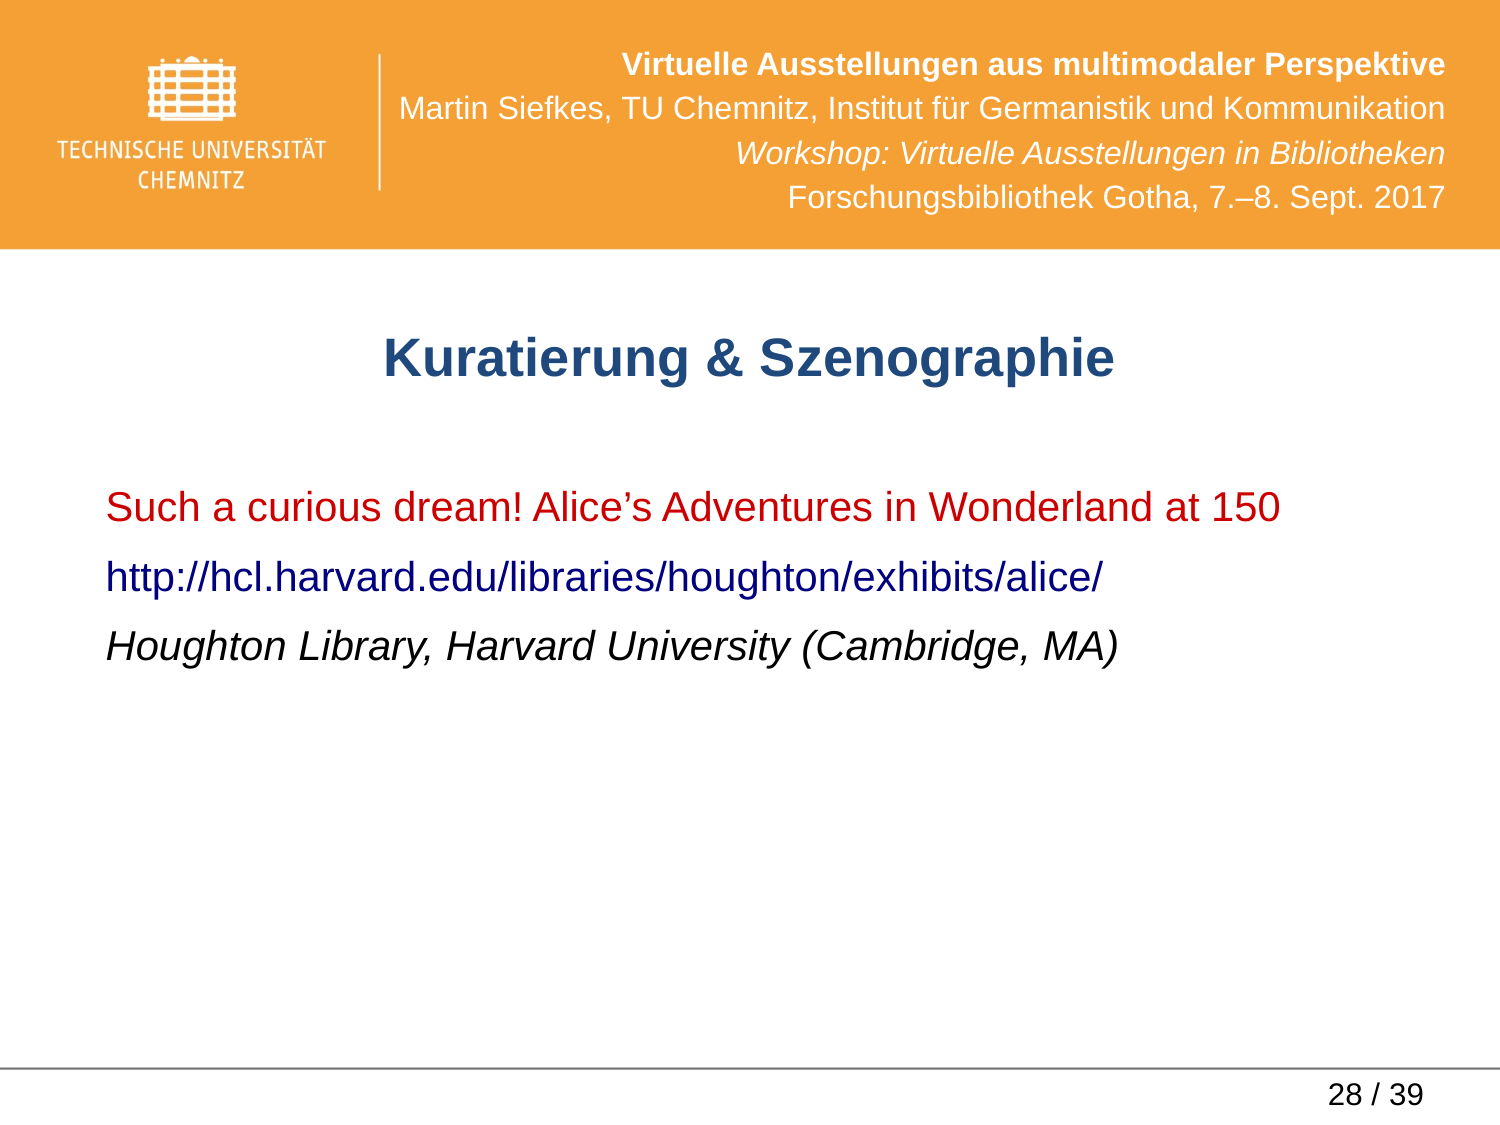

#
Kuratierung & Szenographie
Such a curious dream! Alice’s Adventures in Wonderland at 150
http://hcl.harvard.edu/libraries/houghton/exhibits/alice/
Houghton Library, Harvard University (Cambridge, MA)